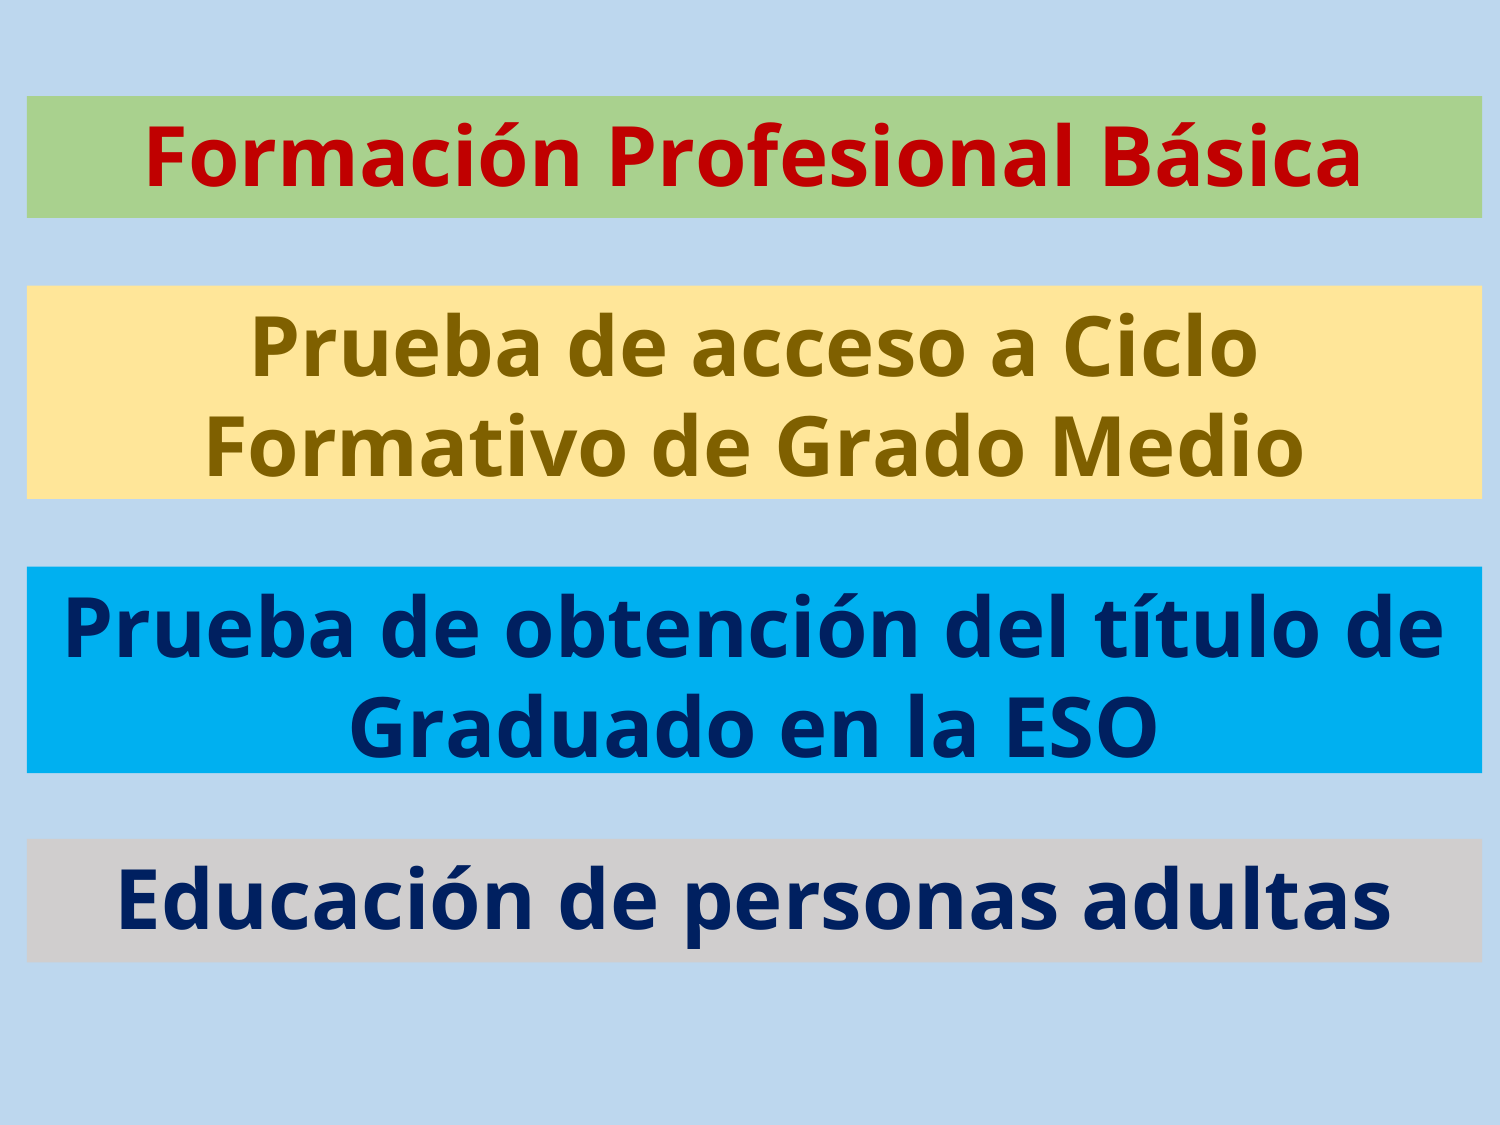

Formación Profesional Básica
Prueba de acceso a Ciclo Formativo de Grado Medio
Prueba de obtención del título de Graduado en la ESO
Educación de personas adultas